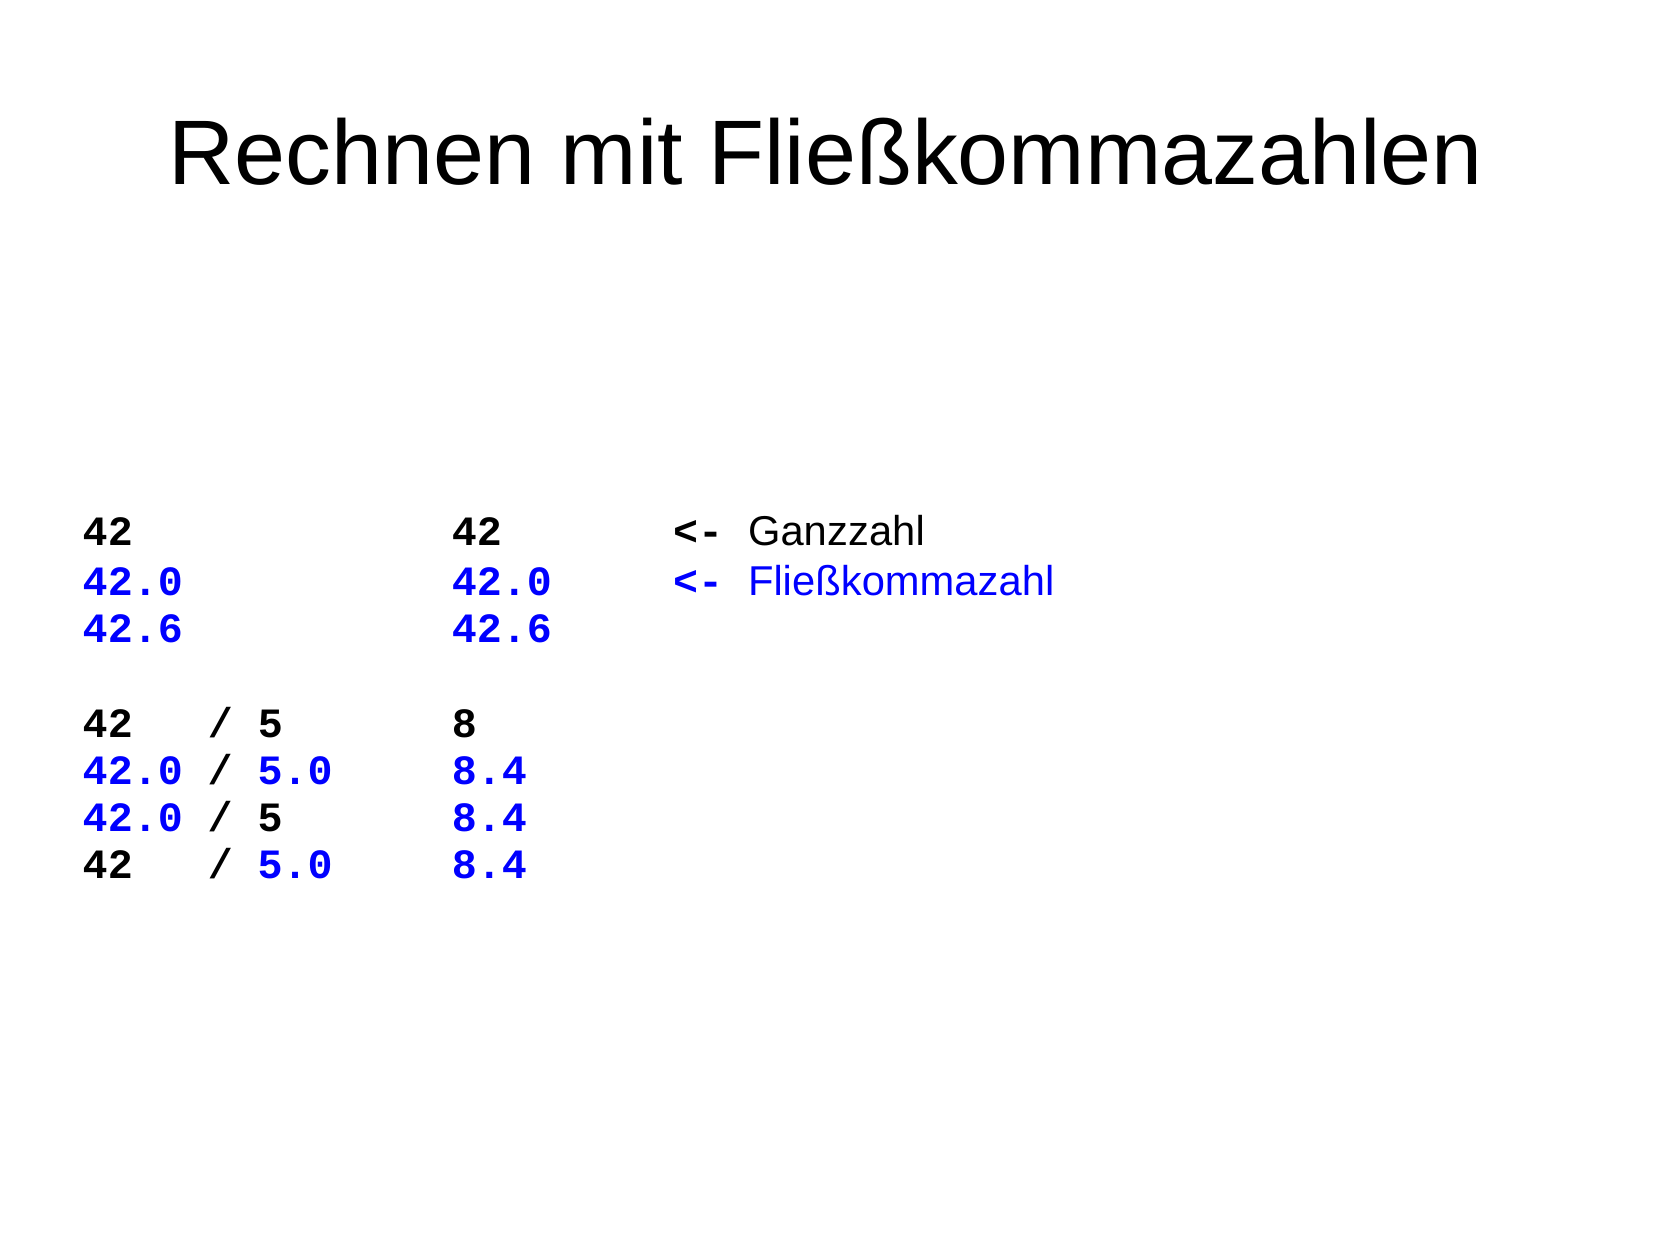

# Rechnen mit Fließkommazahlen
42					42			<- Ganzzahl
42.0				42.0		<- Fließkommazahl
42.6				42.6
42 / 5			8
42.0 / 5.0		8.4
42.0 / 5 		8.4
42 / 5.0		8.4